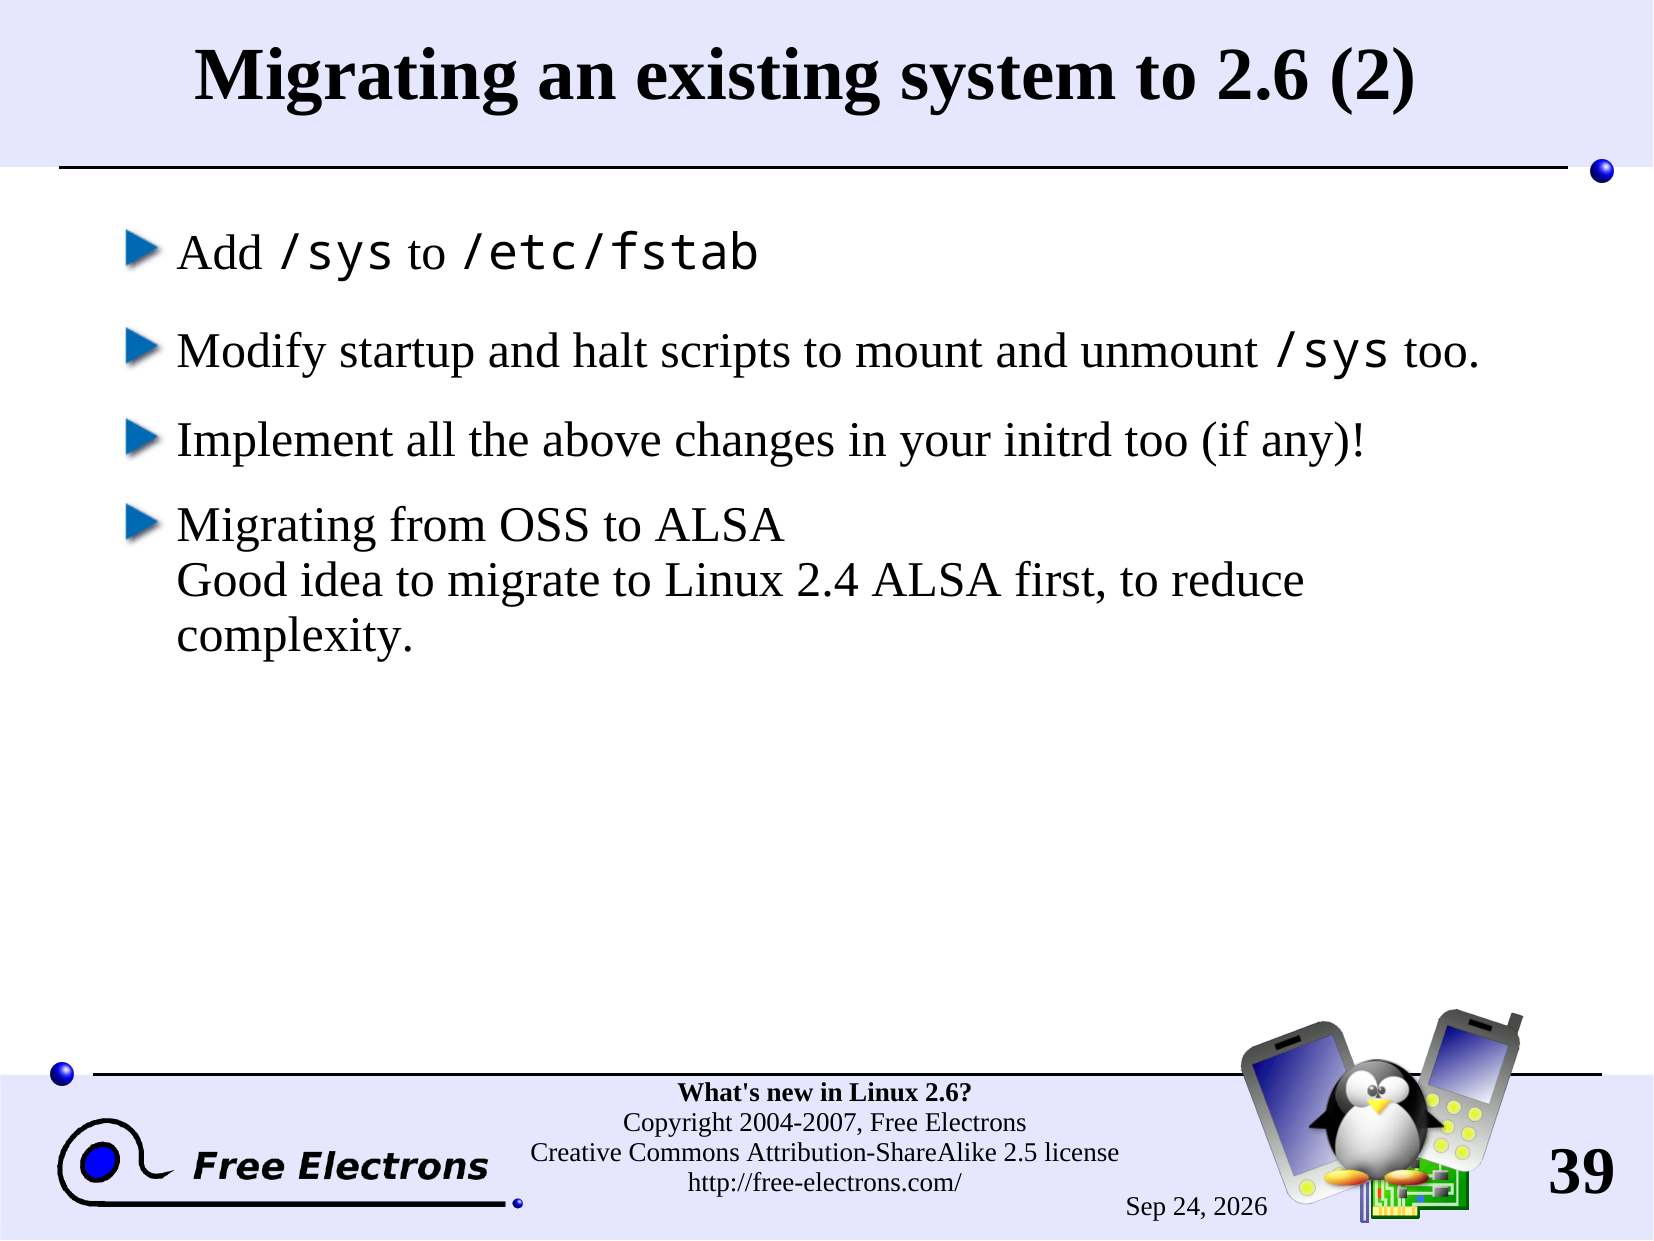

# Migrating an existing system to 2.6 (2)
Add /sys to /etc/fstab
Modify startup and halt scripts to mount and unmount /sys too.
Implement all the above changes in your initrd too (if any)!
Migrating from OSS to ALSA
Good idea to migrate to Linux 2.4 ALSA first, to reduce complexity.